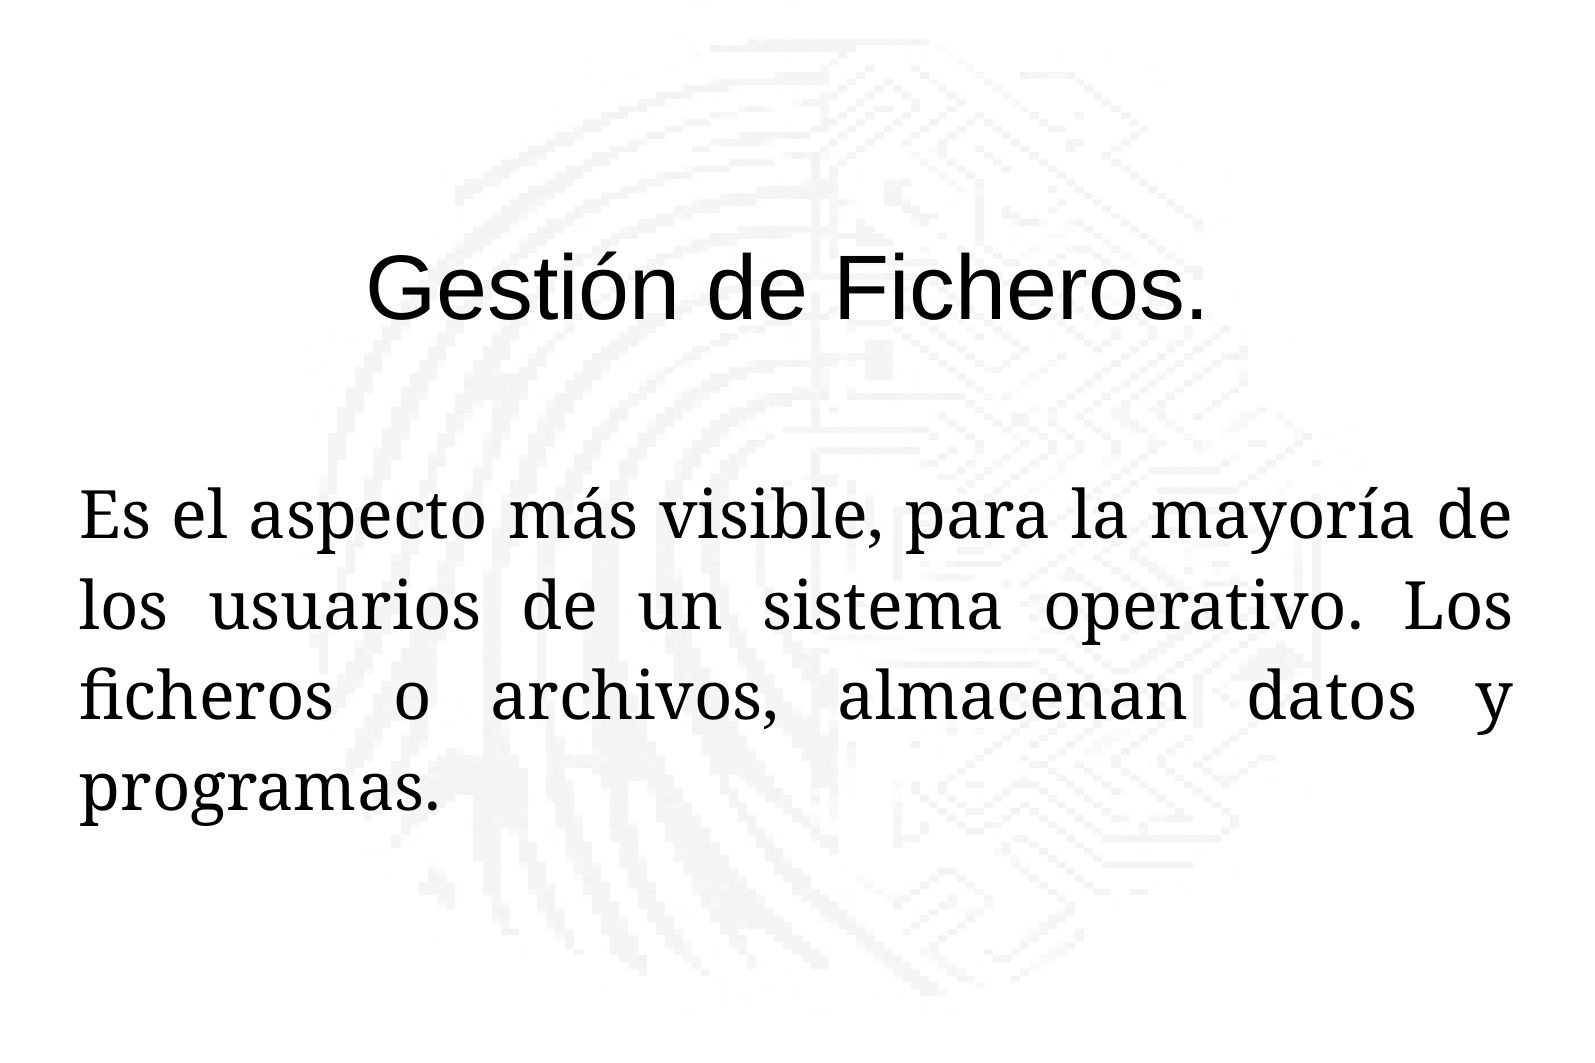

# Gestión de Ficheros.
Es el aspecto más visible, para la mayoría de los usuarios de un sistema operativo. Los ficheros o archivos, almacenan datos y programas.